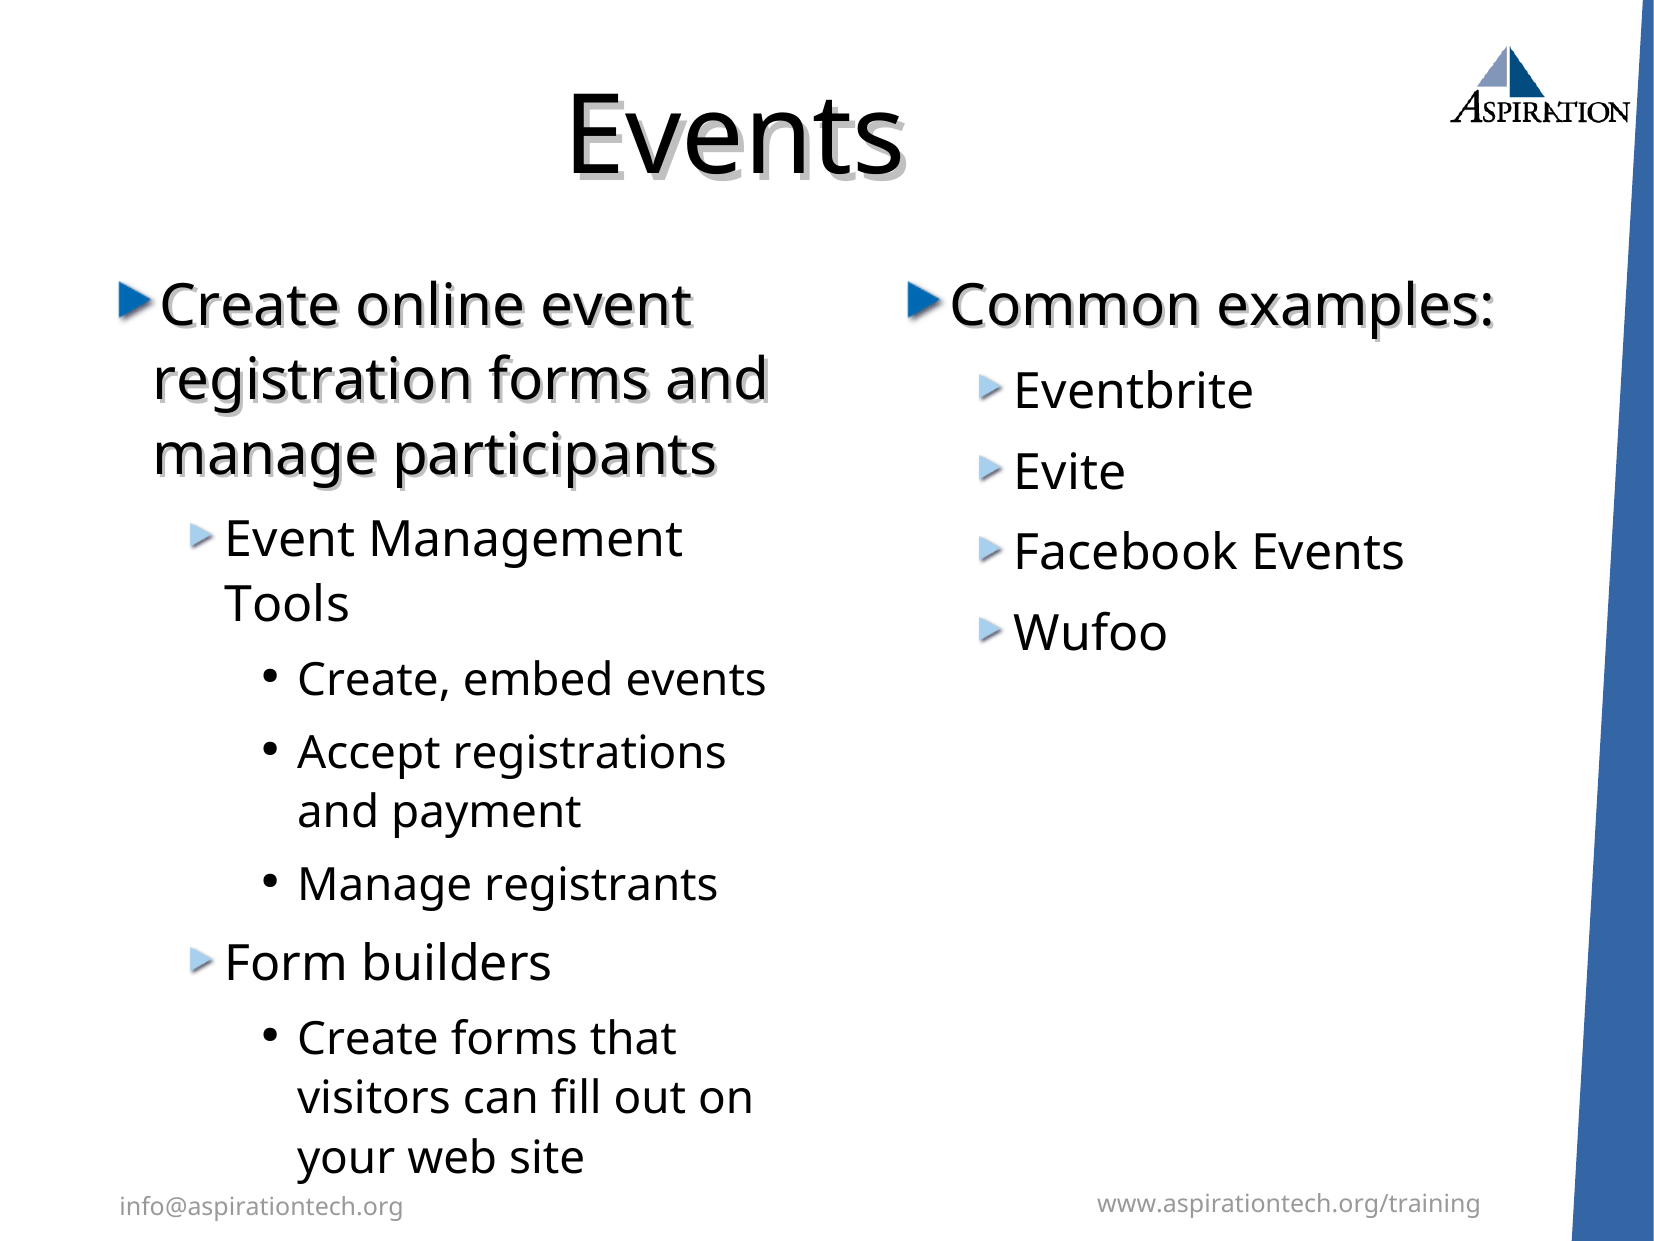

# Events
Create online event registration forms and manage participants
Event Management Tools
Create, embed events
Accept registrations and payment
Manage registrants
Form builders
Create forms that visitors can fill out on your web site
Common examples:
Eventbrite
Evite
Facebook Events
Wufoo